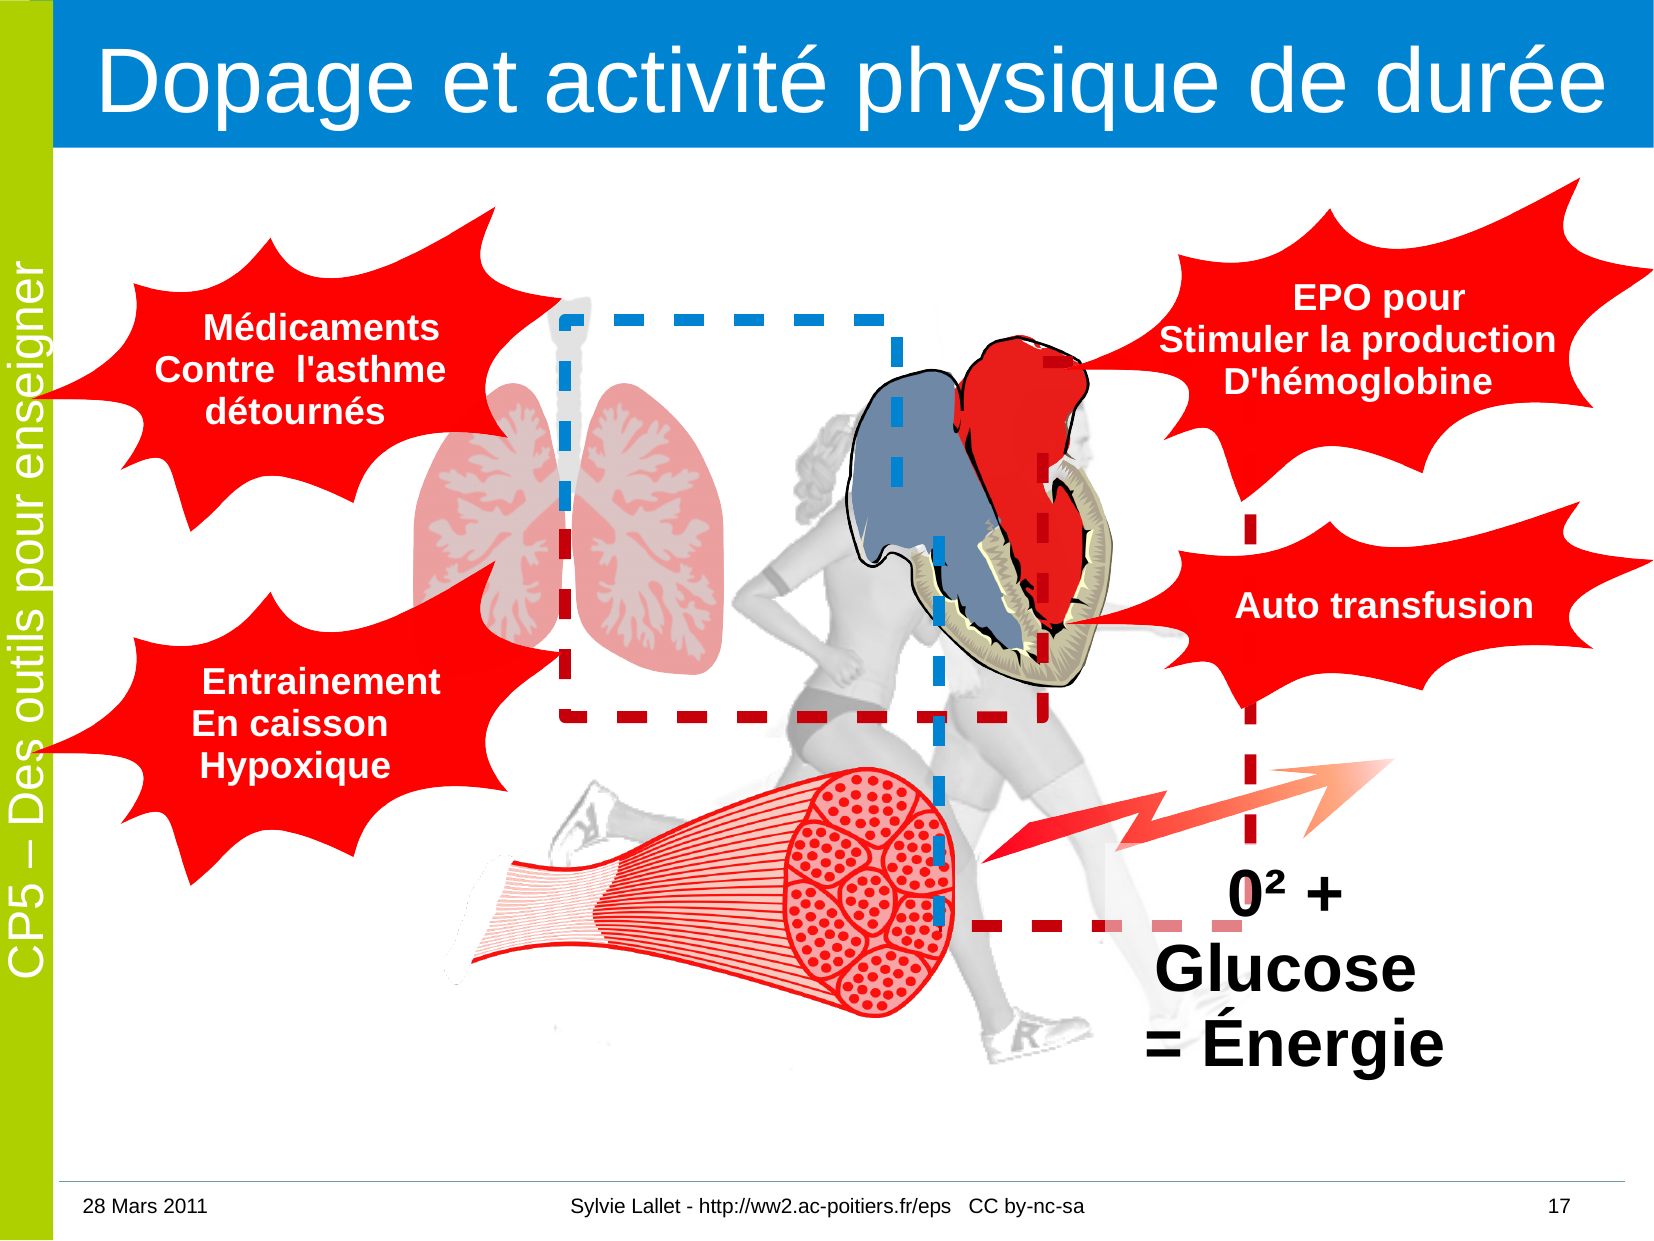

# Dopage et activité physique de durée
 EPO pour
Stimuler la production
D'hémoglobine
 Médicaments
 Contre l'asthme
détournés
0² + Glucose
 = Énergie
 Auto transfusion
 Entrainement
En caisson
Hypoxique
28 Mars 2011
Sylvie Lallet - http://ww2.ac-poitiers.fr/eps CC by-nc-sa
17